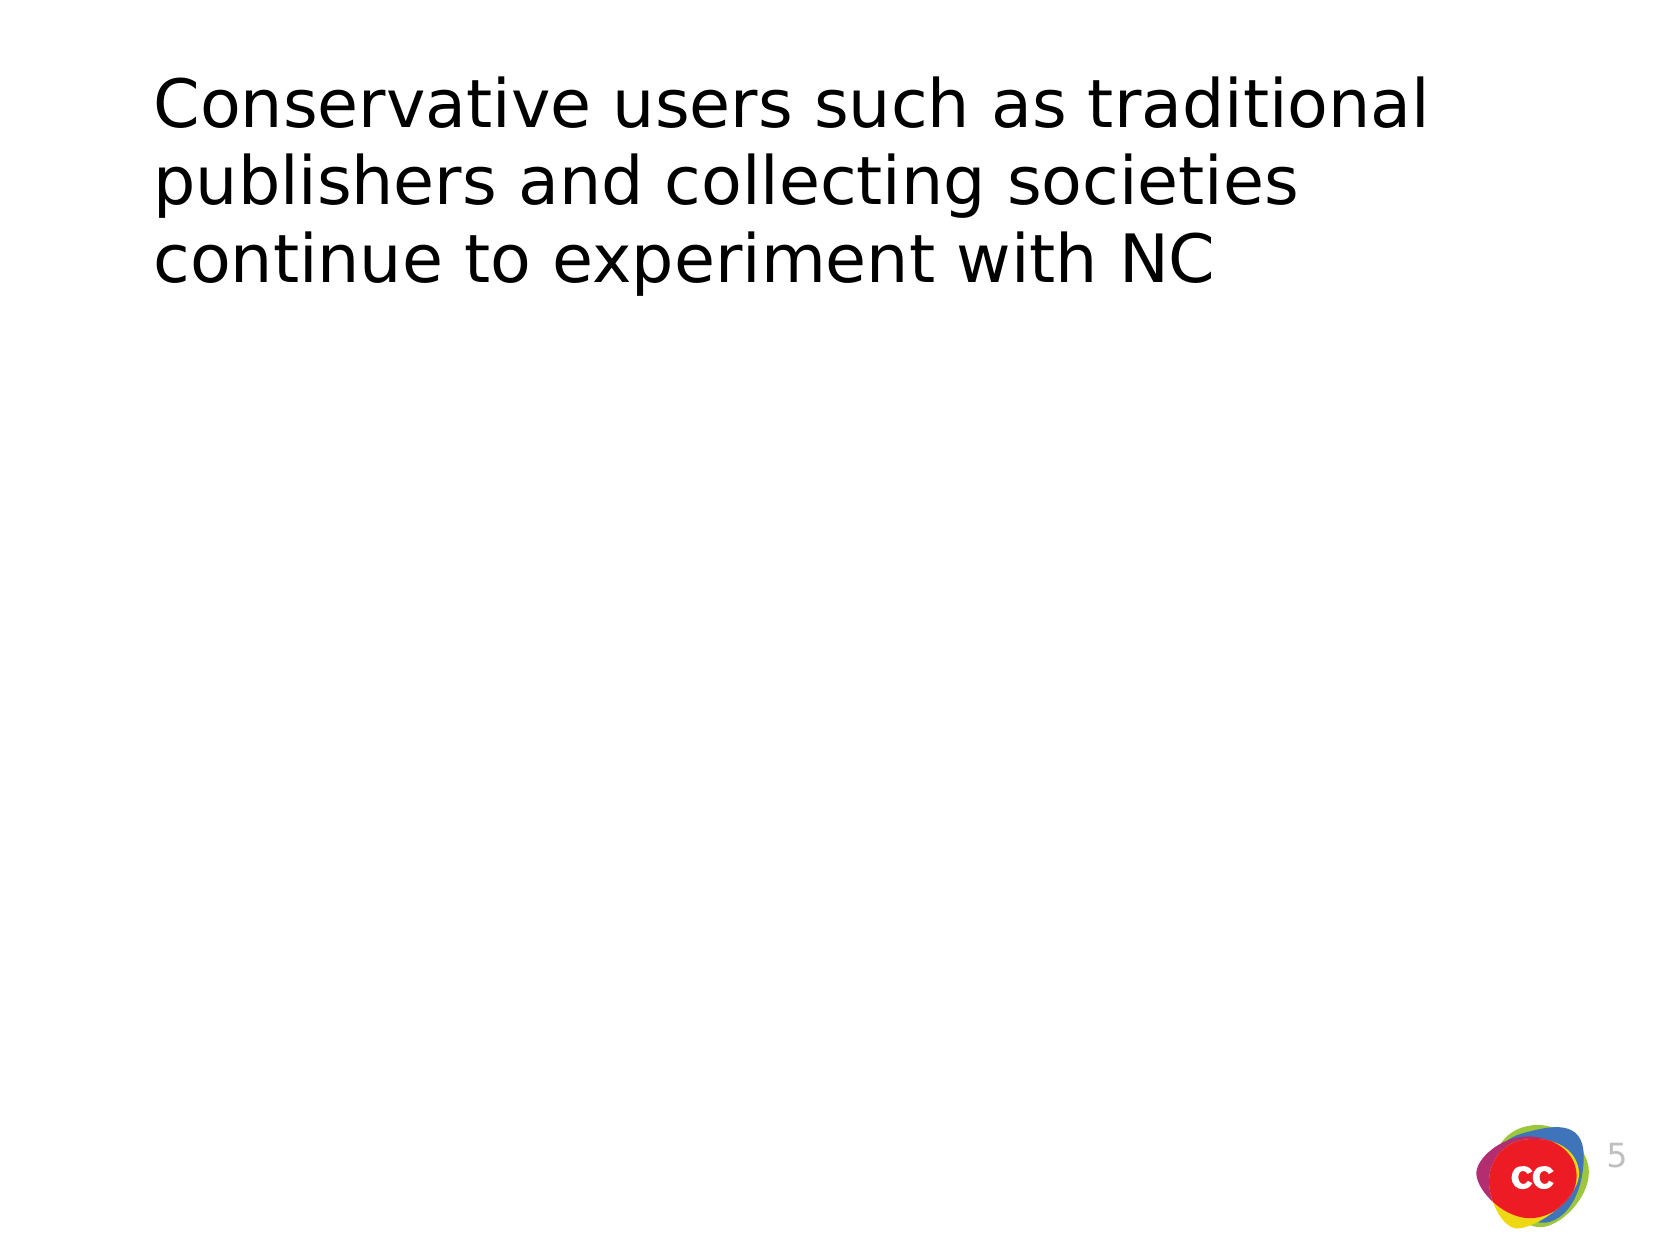

# Conservative users such as traditional publishers and collecting societies continue to experiment with NC